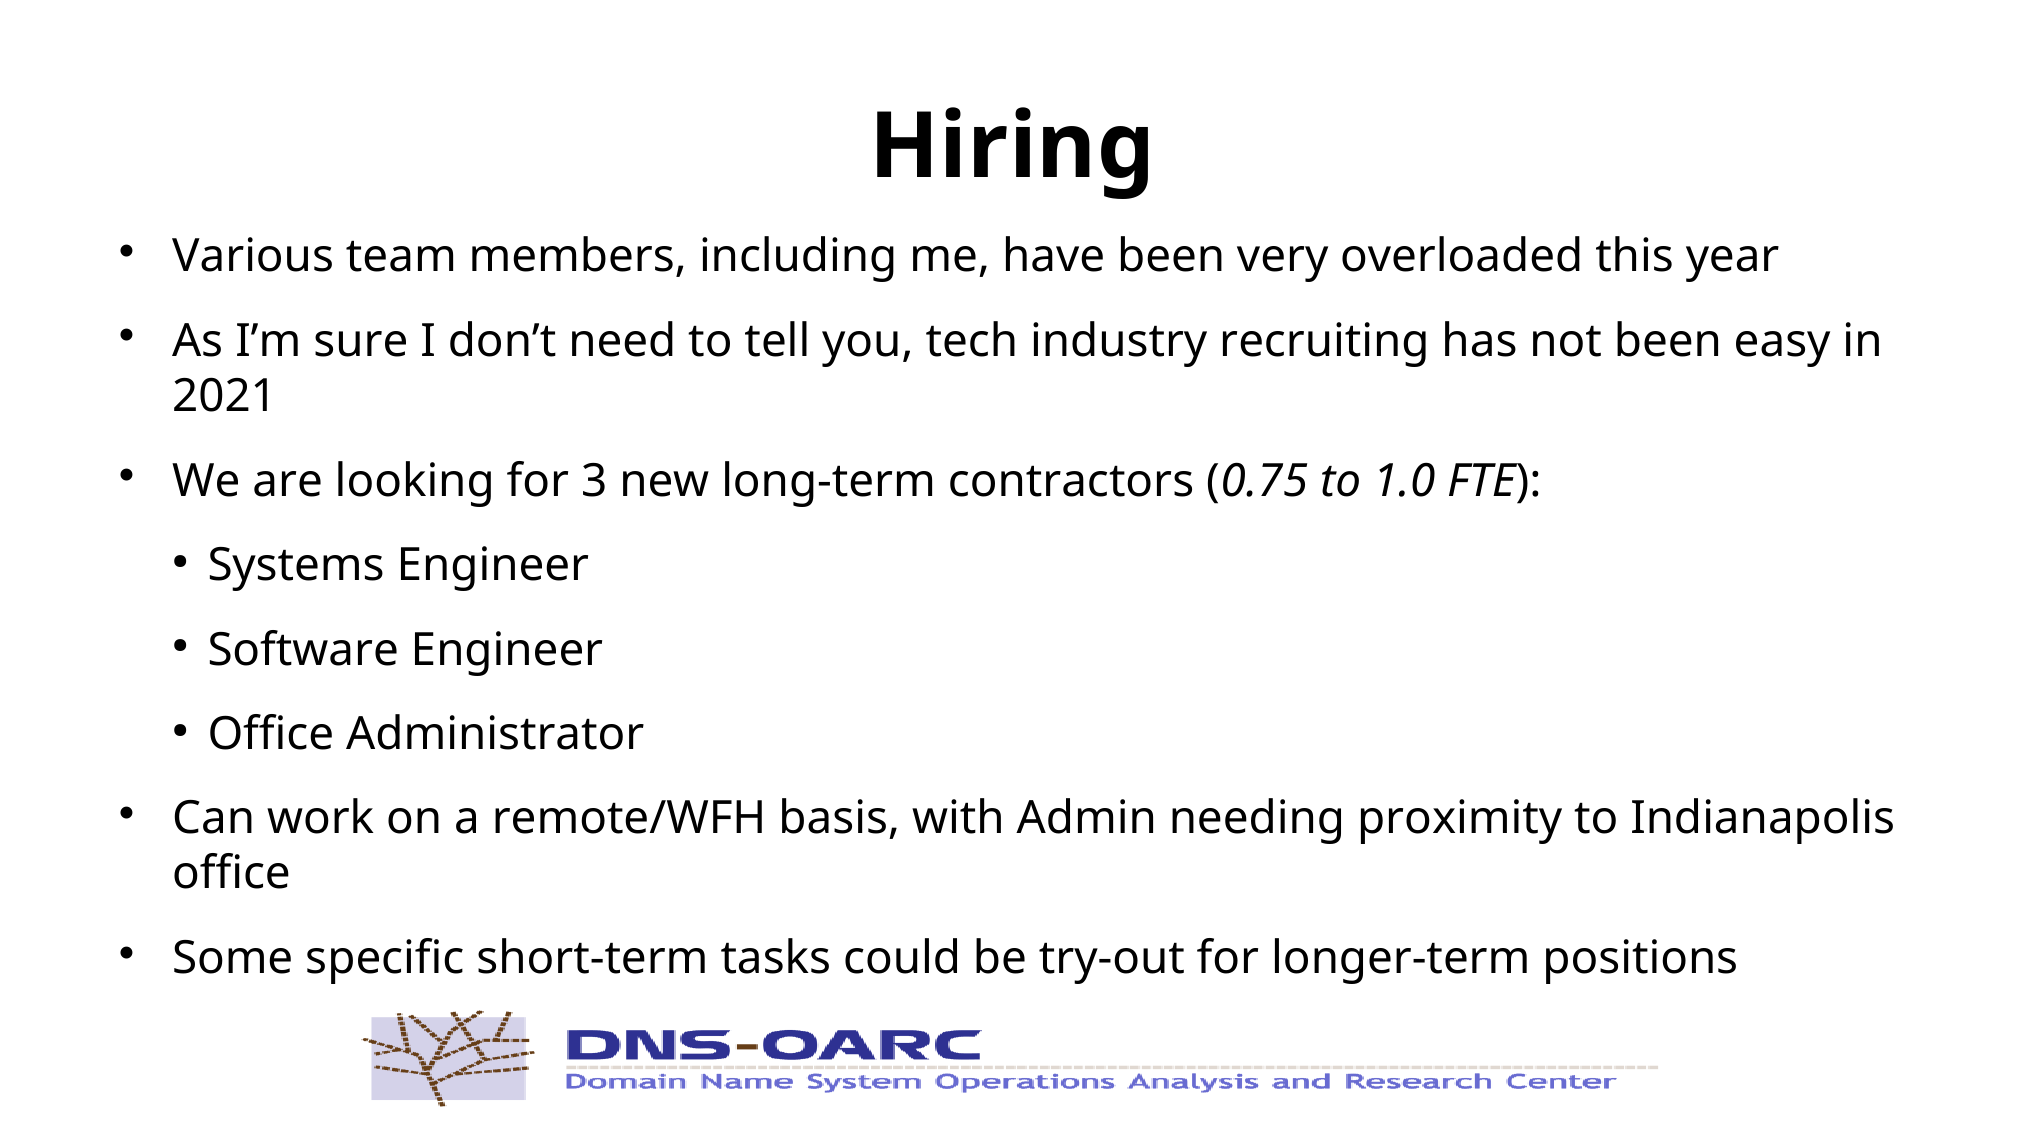

Hiring
Various team members, including me, have been very overloaded this year
As I’m sure I don’t need to tell you, tech industry recruiting has not been easy in 2021
We are looking for 3 new long-term contractors (0.75 to 1.0 FTE):
Systems Engineer
Software Engineer
Office Administrator
Can work on a remote/WFH basis, with Admin needing proximity to Indianapolis office
Some specific short-term tasks could be try-out for longer-term positions